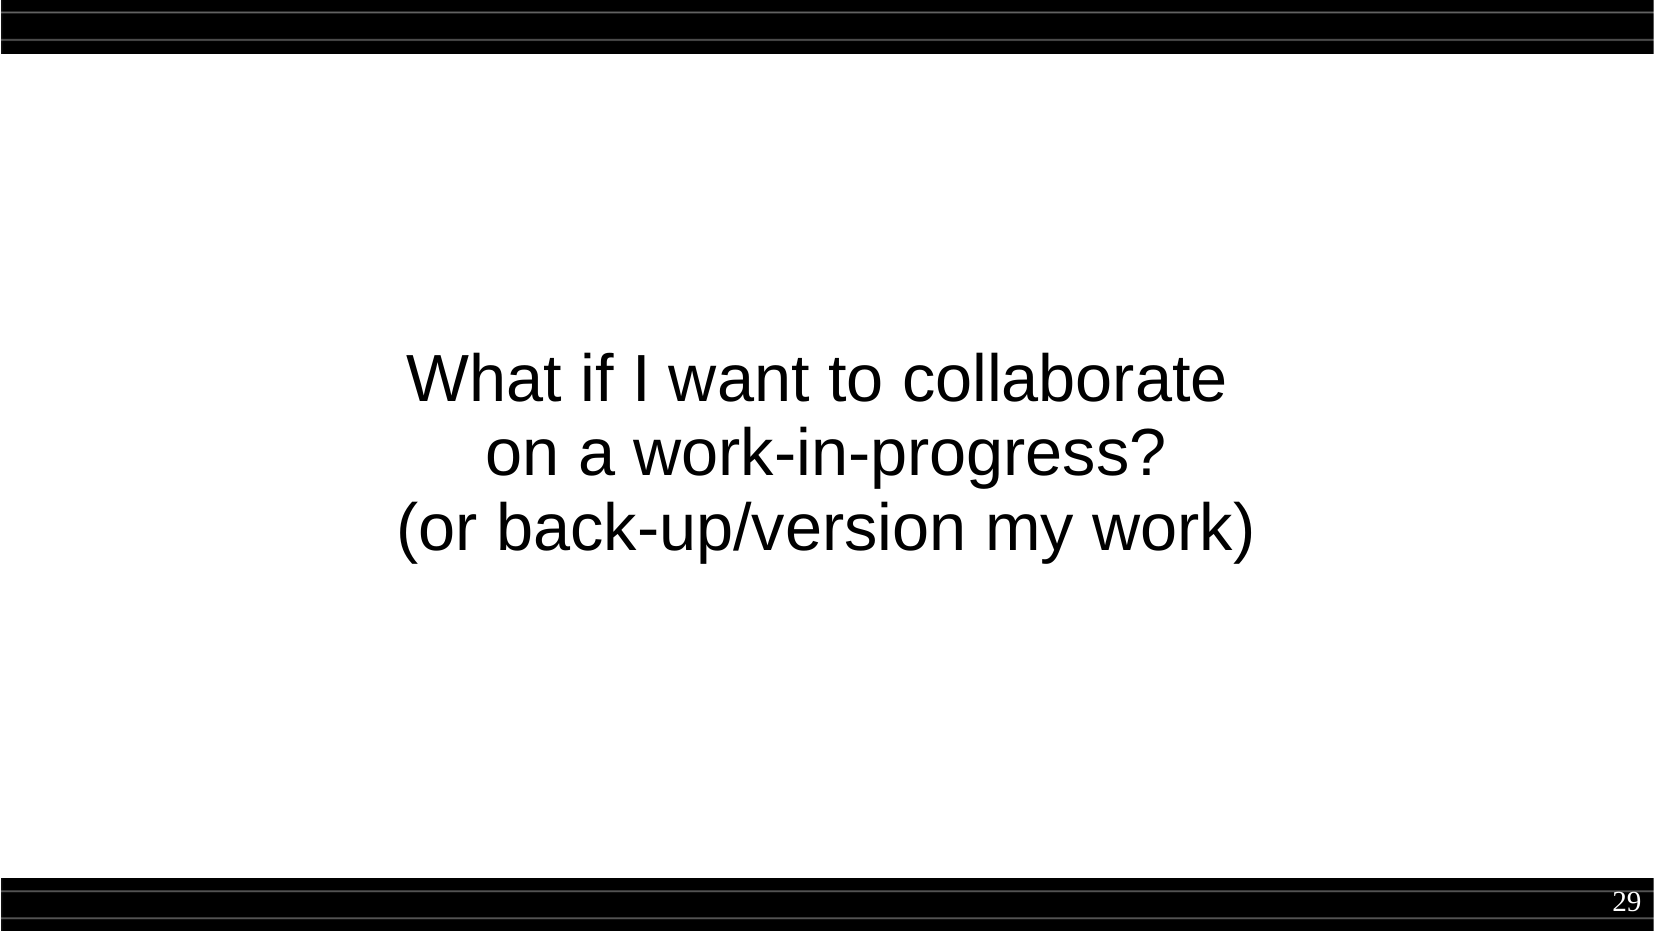

# What if I want to collaborate
on a work-in-progress?
(or back-up/version my work)